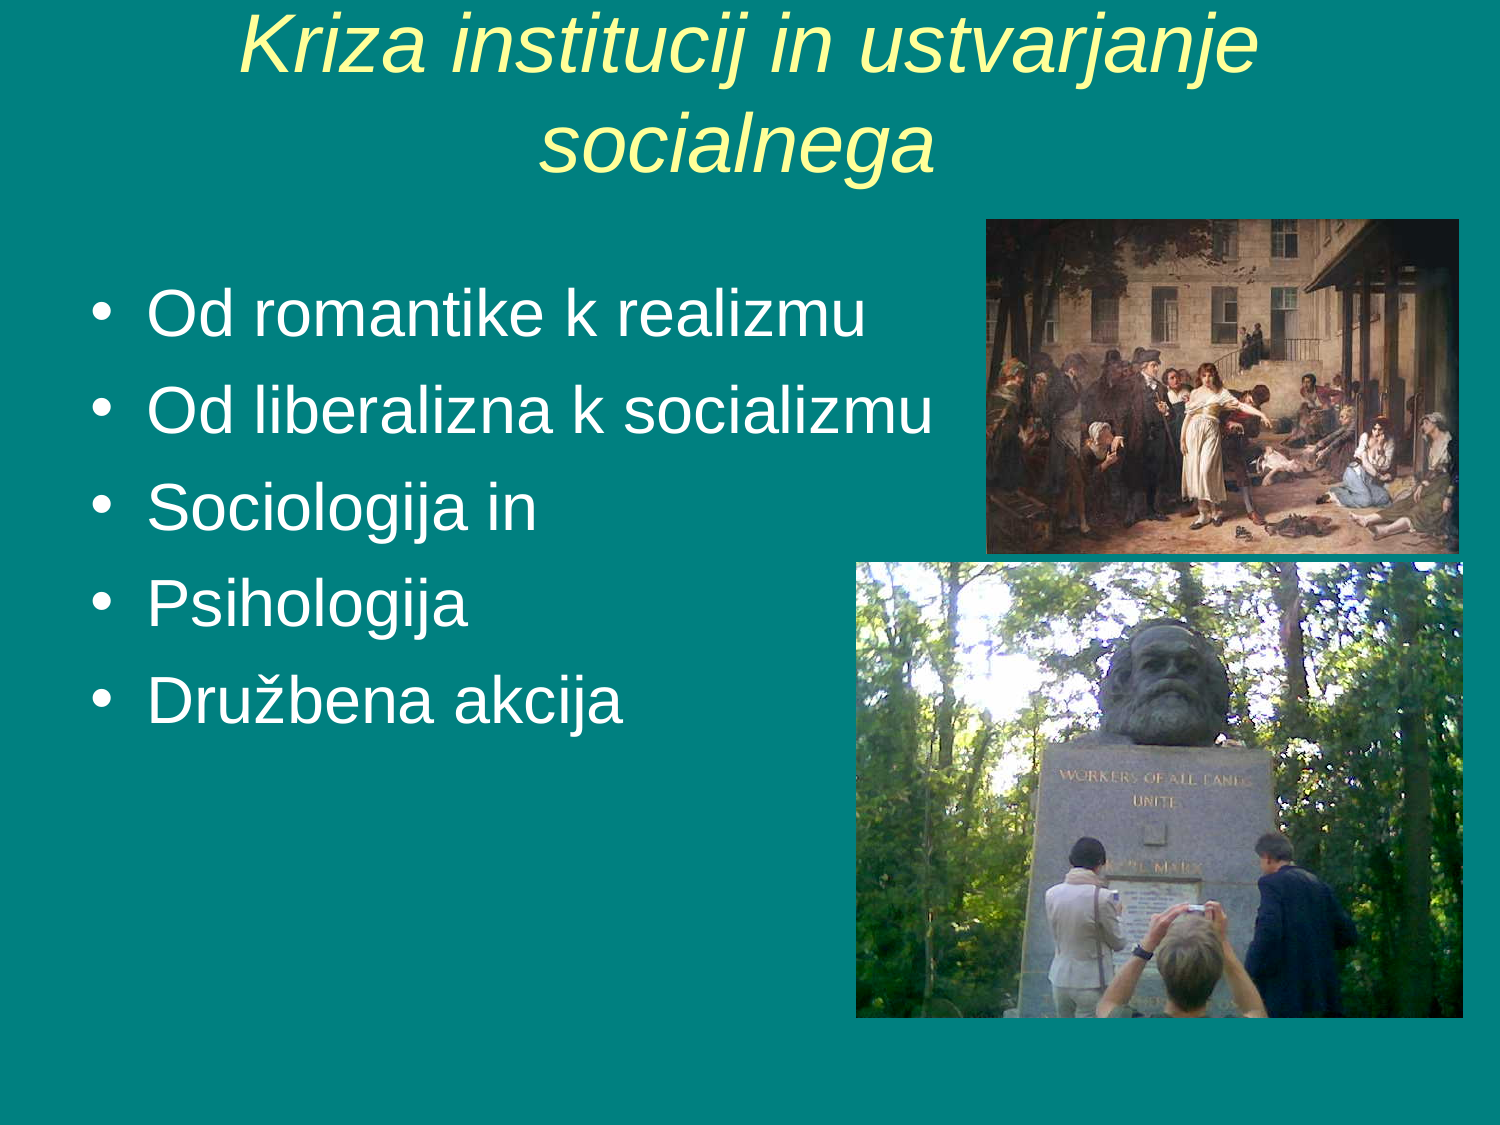

# Kriza institucij in ustvarjanje socialnega
Od romantike k realizmu
Od liberalizna k socializmu
Sociologija in
Psihologija
Družbena akcija